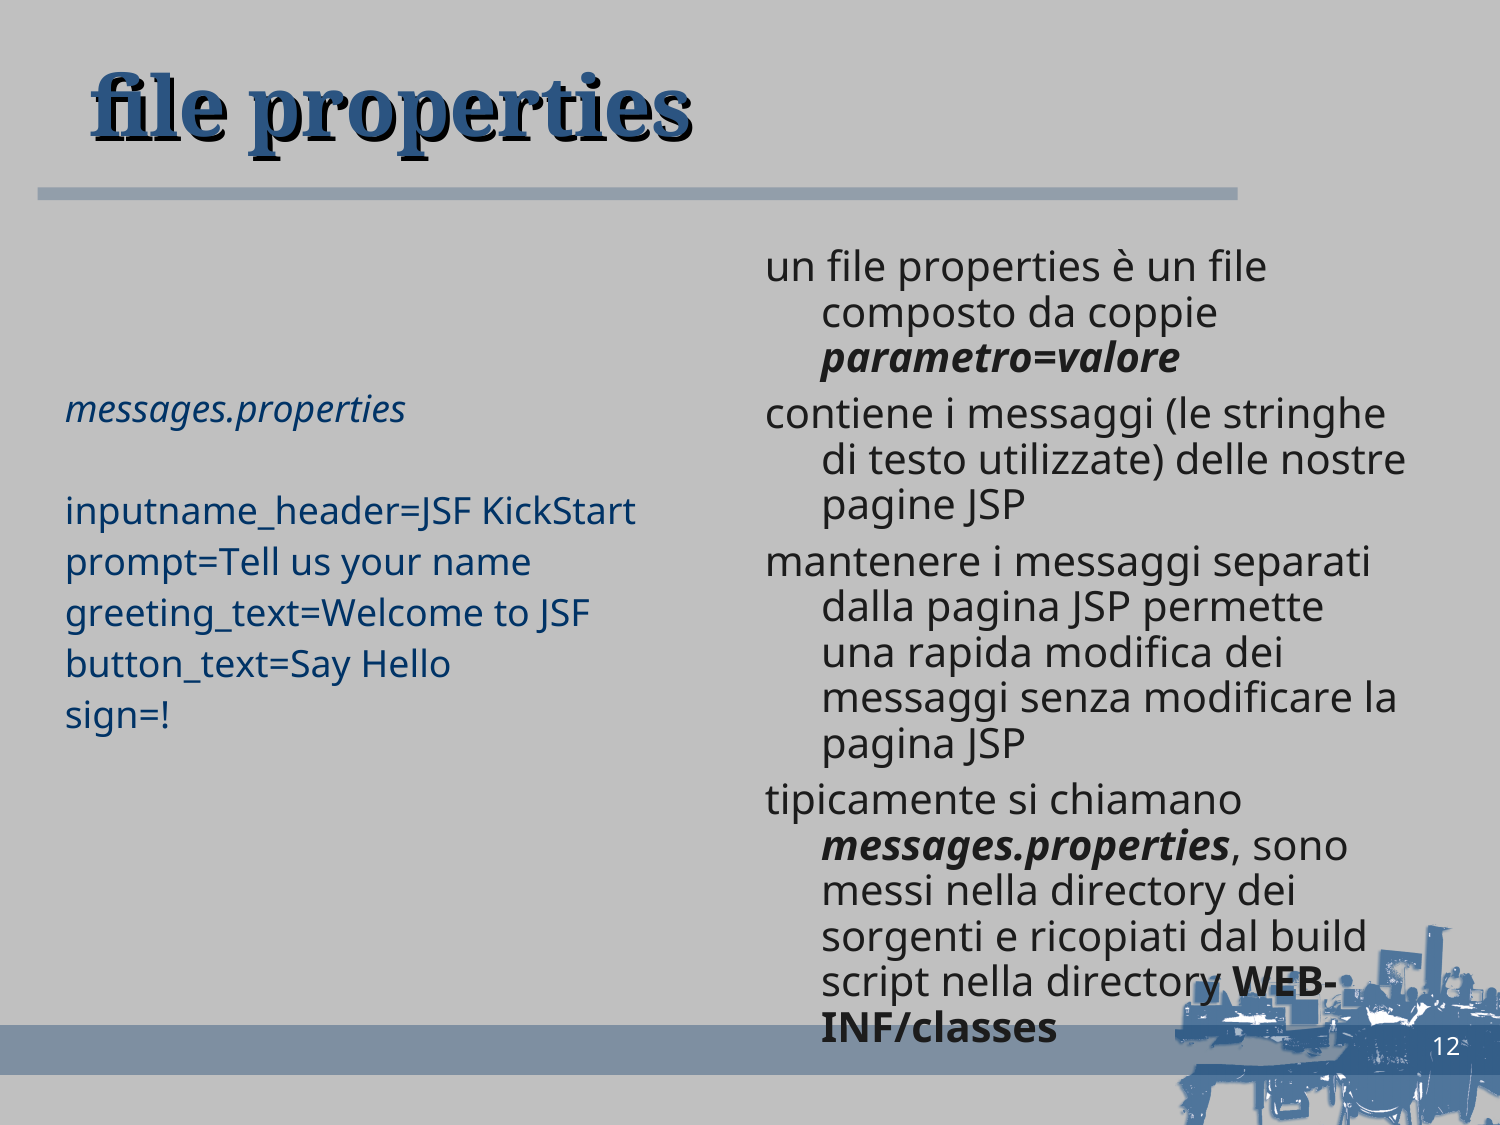

# file properties
un file properties è un file composto da coppie parametro=valore
contiene i messaggi (le stringhe di testo utilizzate) delle nostre pagine JSP
mantenere i messaggi separati dalla pagina JSP permette una rapida modifica dei messaggi senza modificare la pagina JSP
tipicamente si chiamano messages.properties, sono messi nella directory dei sorgenti e ricopiati dal build script nella directory WEB-INF/classes
messages.properties
inputname_header=JSF KickStart
prompt=Tell us your name
greeting_text=Welcome to JSF
button_text=Say Hello
sign=!